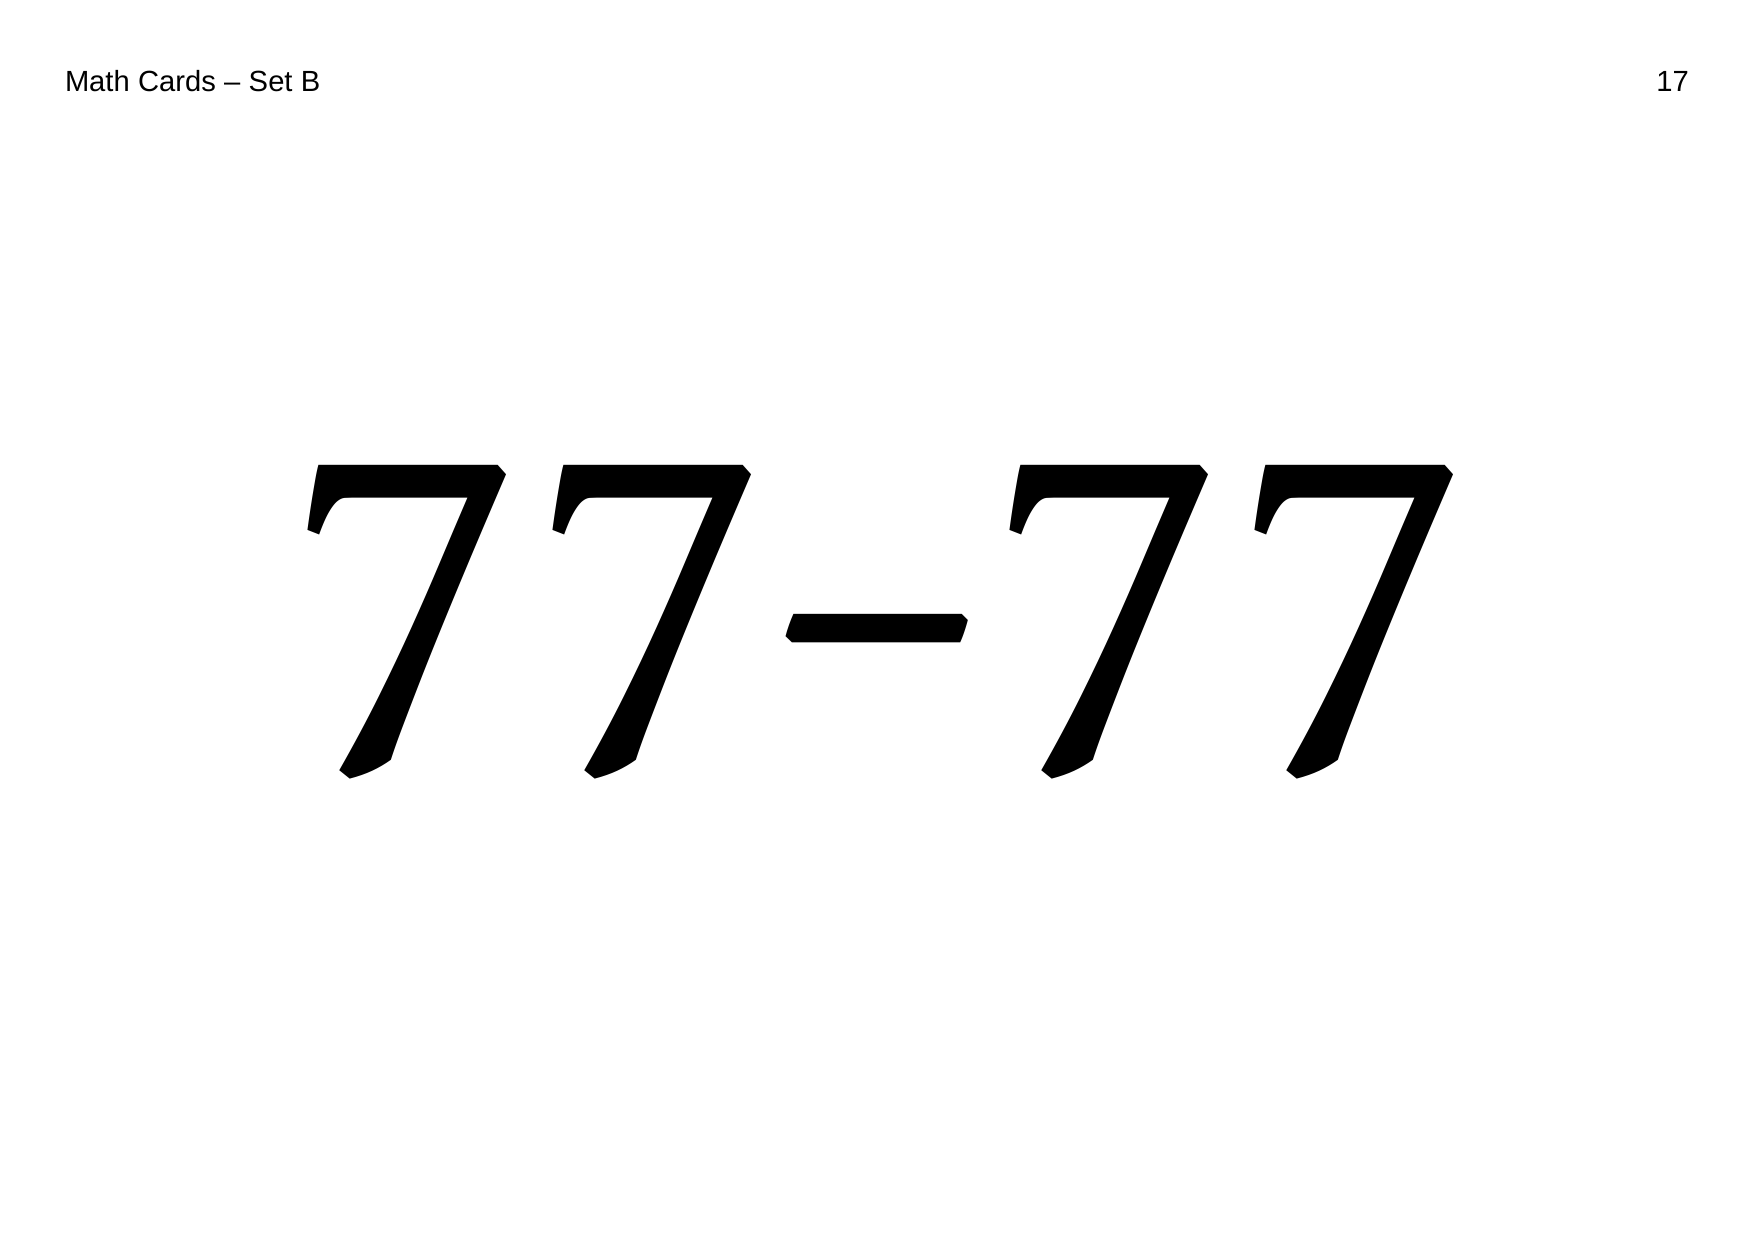

Math Cards – Set B
17
77−77